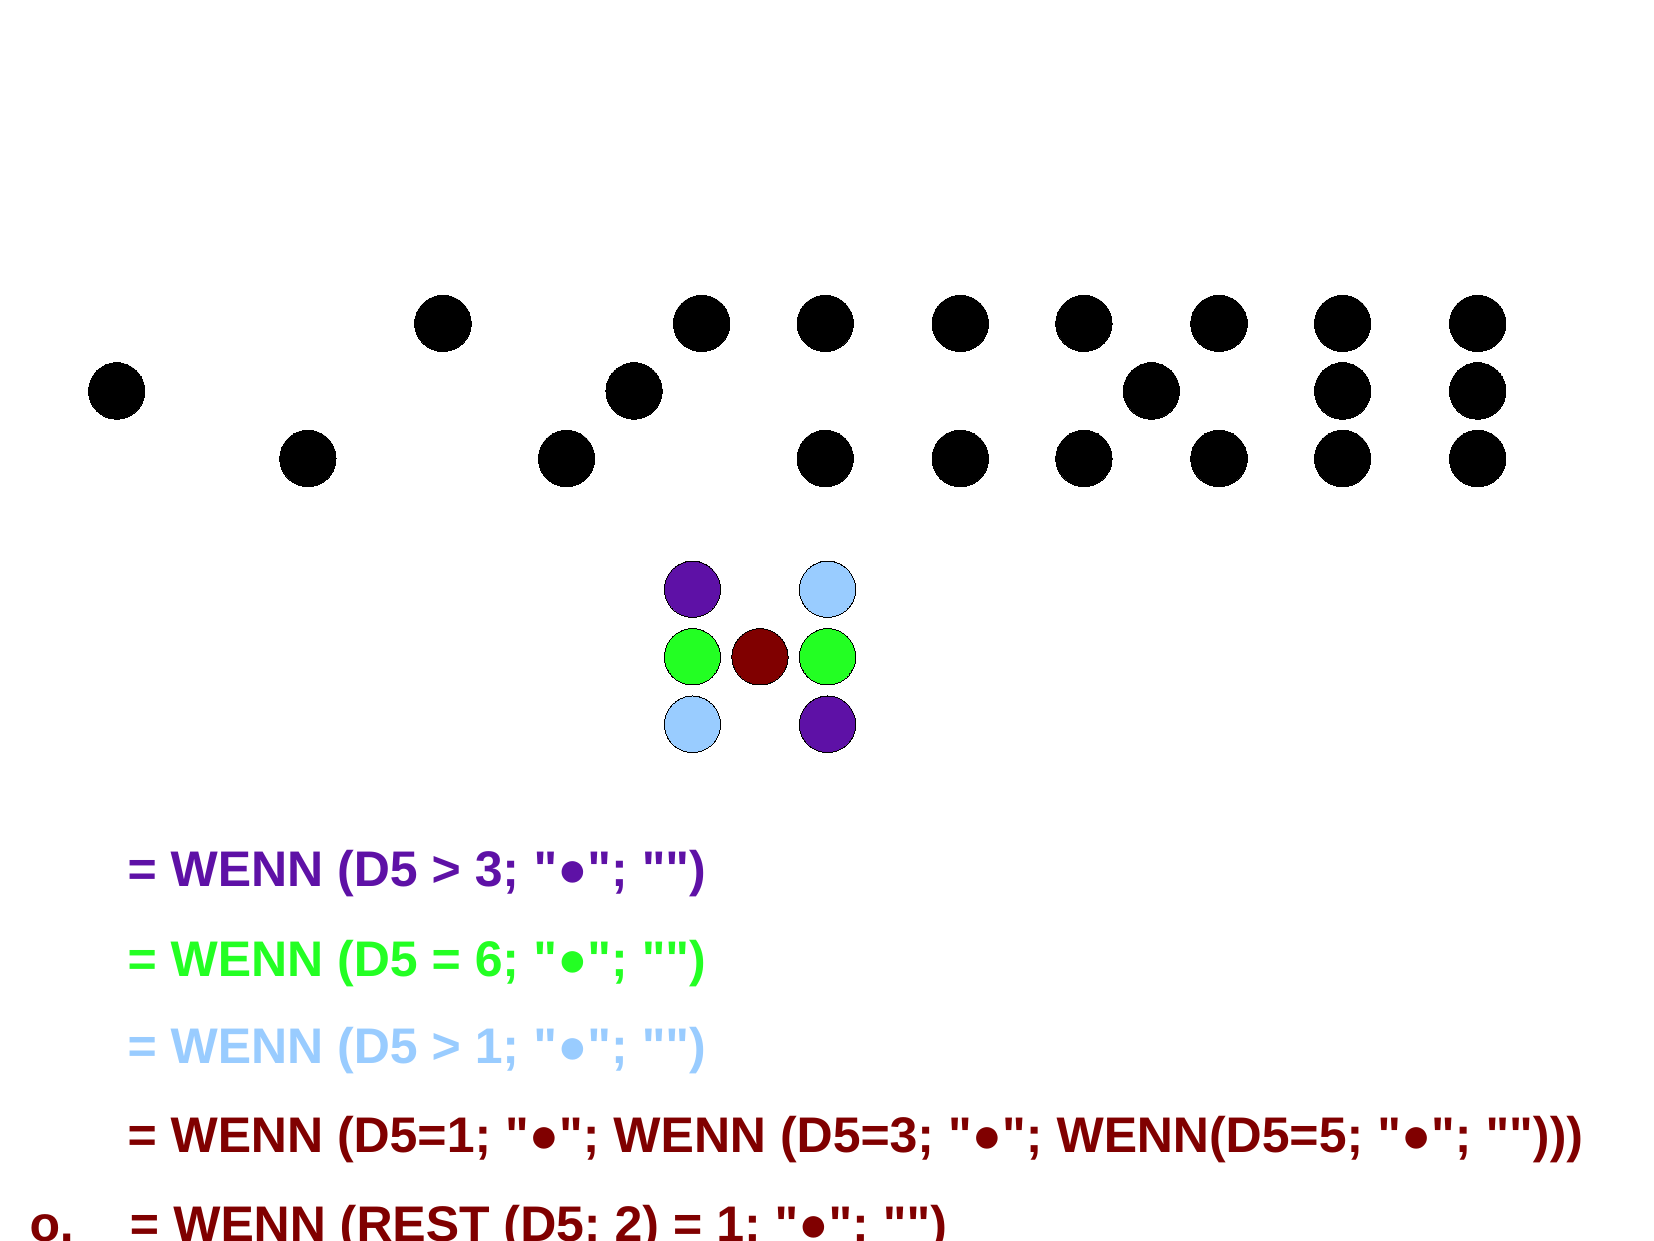

# = WENN (D5 > 3; "●"; "")
 = WENN (D5 = 6; "●"; "")
 = WENN (D5 > 1; "●"; "")
 = WENN (D5=1; "●"; WENN (D5=3; "●"; WENN(D5=5; "●"; "")))
o. = WENN (REST (D5; 2) = 1; "●"; "")